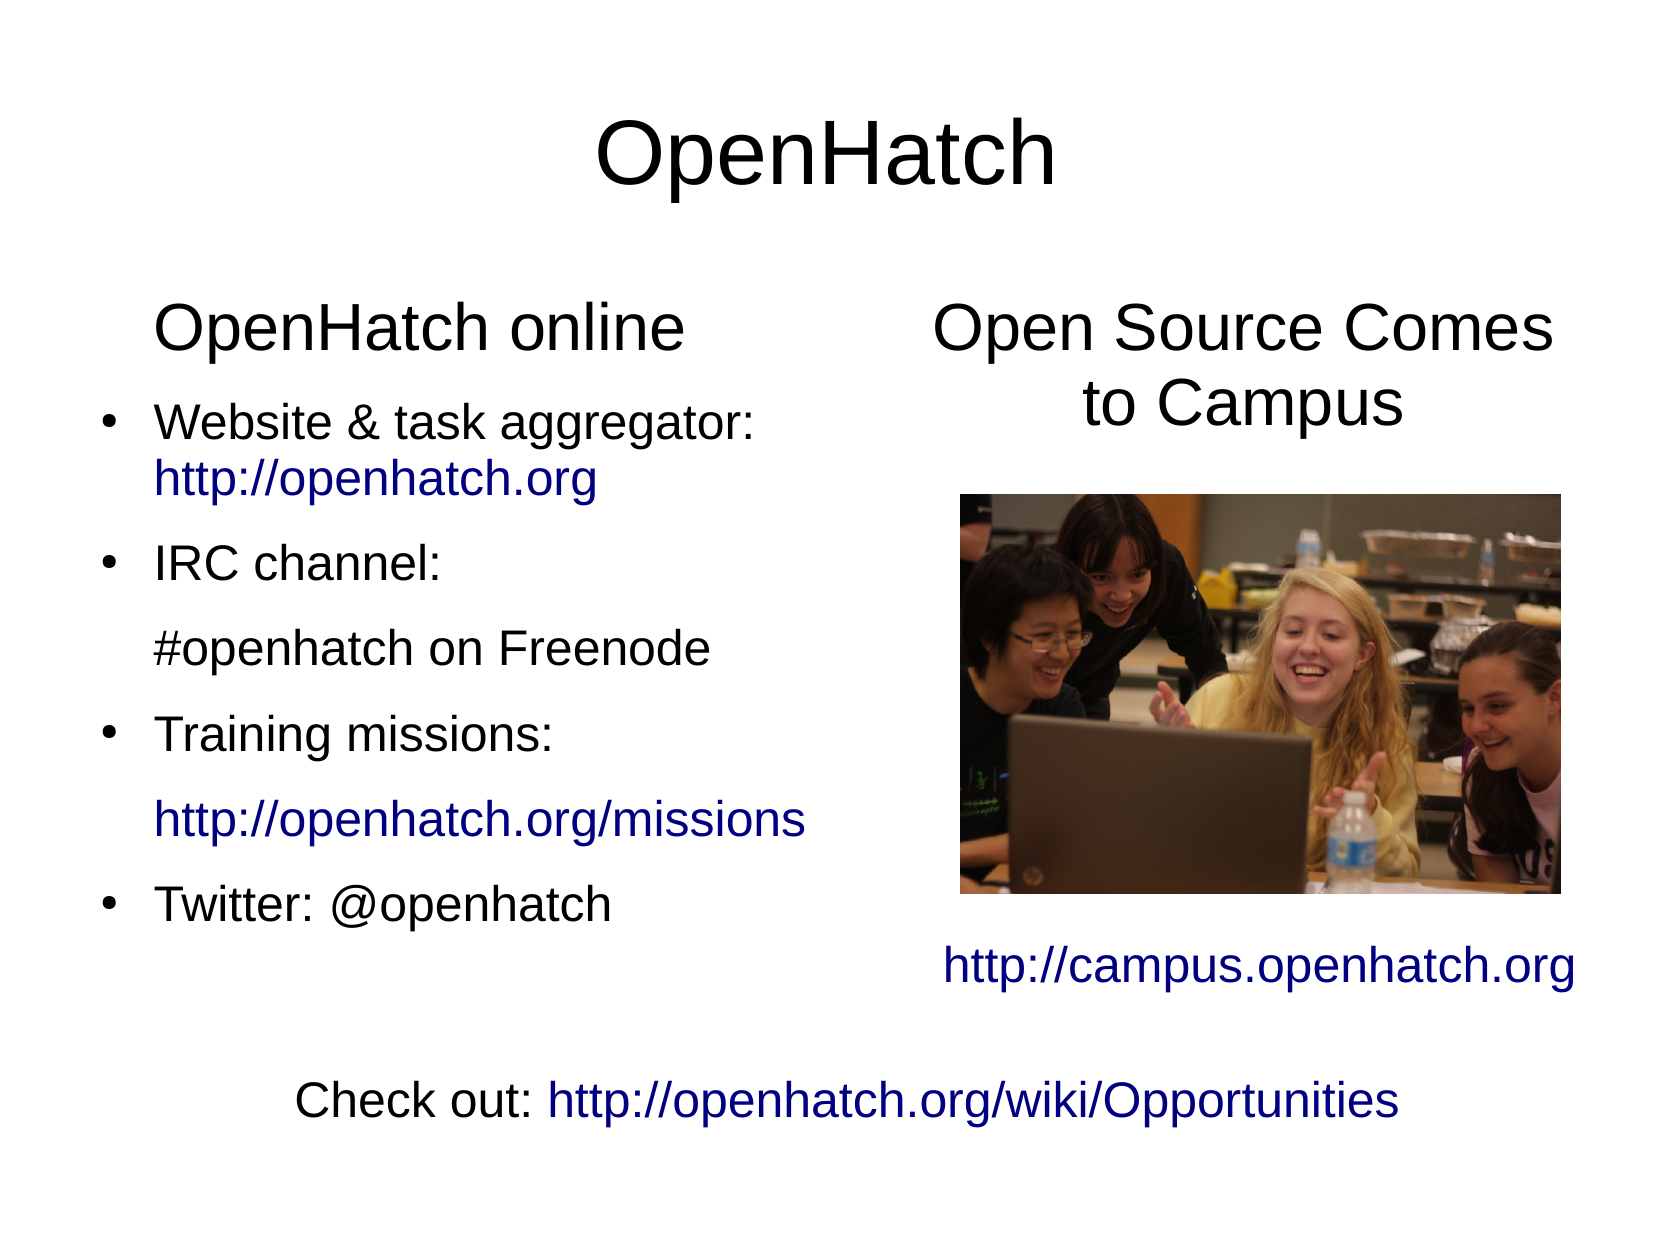

# OpenHatch
OpenHatch online
Website & task aggregator: http://openhatch.org
IRC channel:
#openhatch on Freenode
Training missions:
http://openhatch.org/missions
Twitter: @openhatch
Open Source Comes to Campus
http://campus.openhatch.org
Check out: http://openhatch.org/wiki/Opportunities